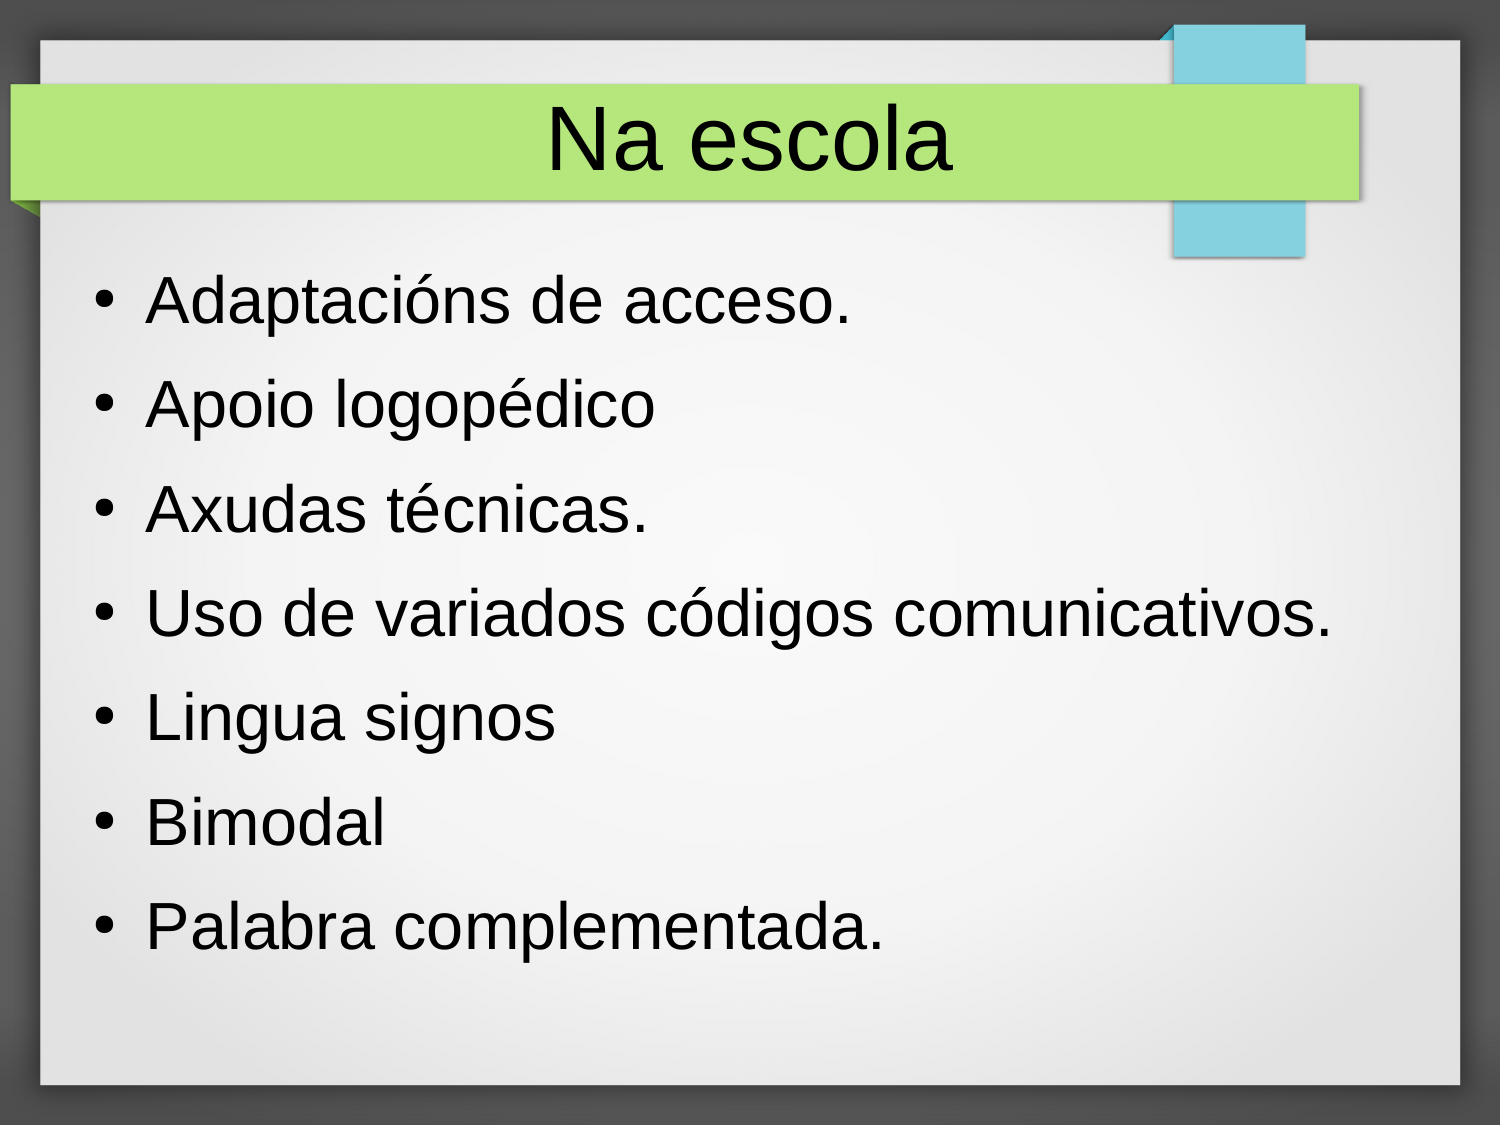

# Na escola
Adaptacións de acceso.
Apoio logopédico
Axudas técnicas.
Uso de variados códigos comunicativos.
Lingua signos
Bimodal
Palabra complementada.